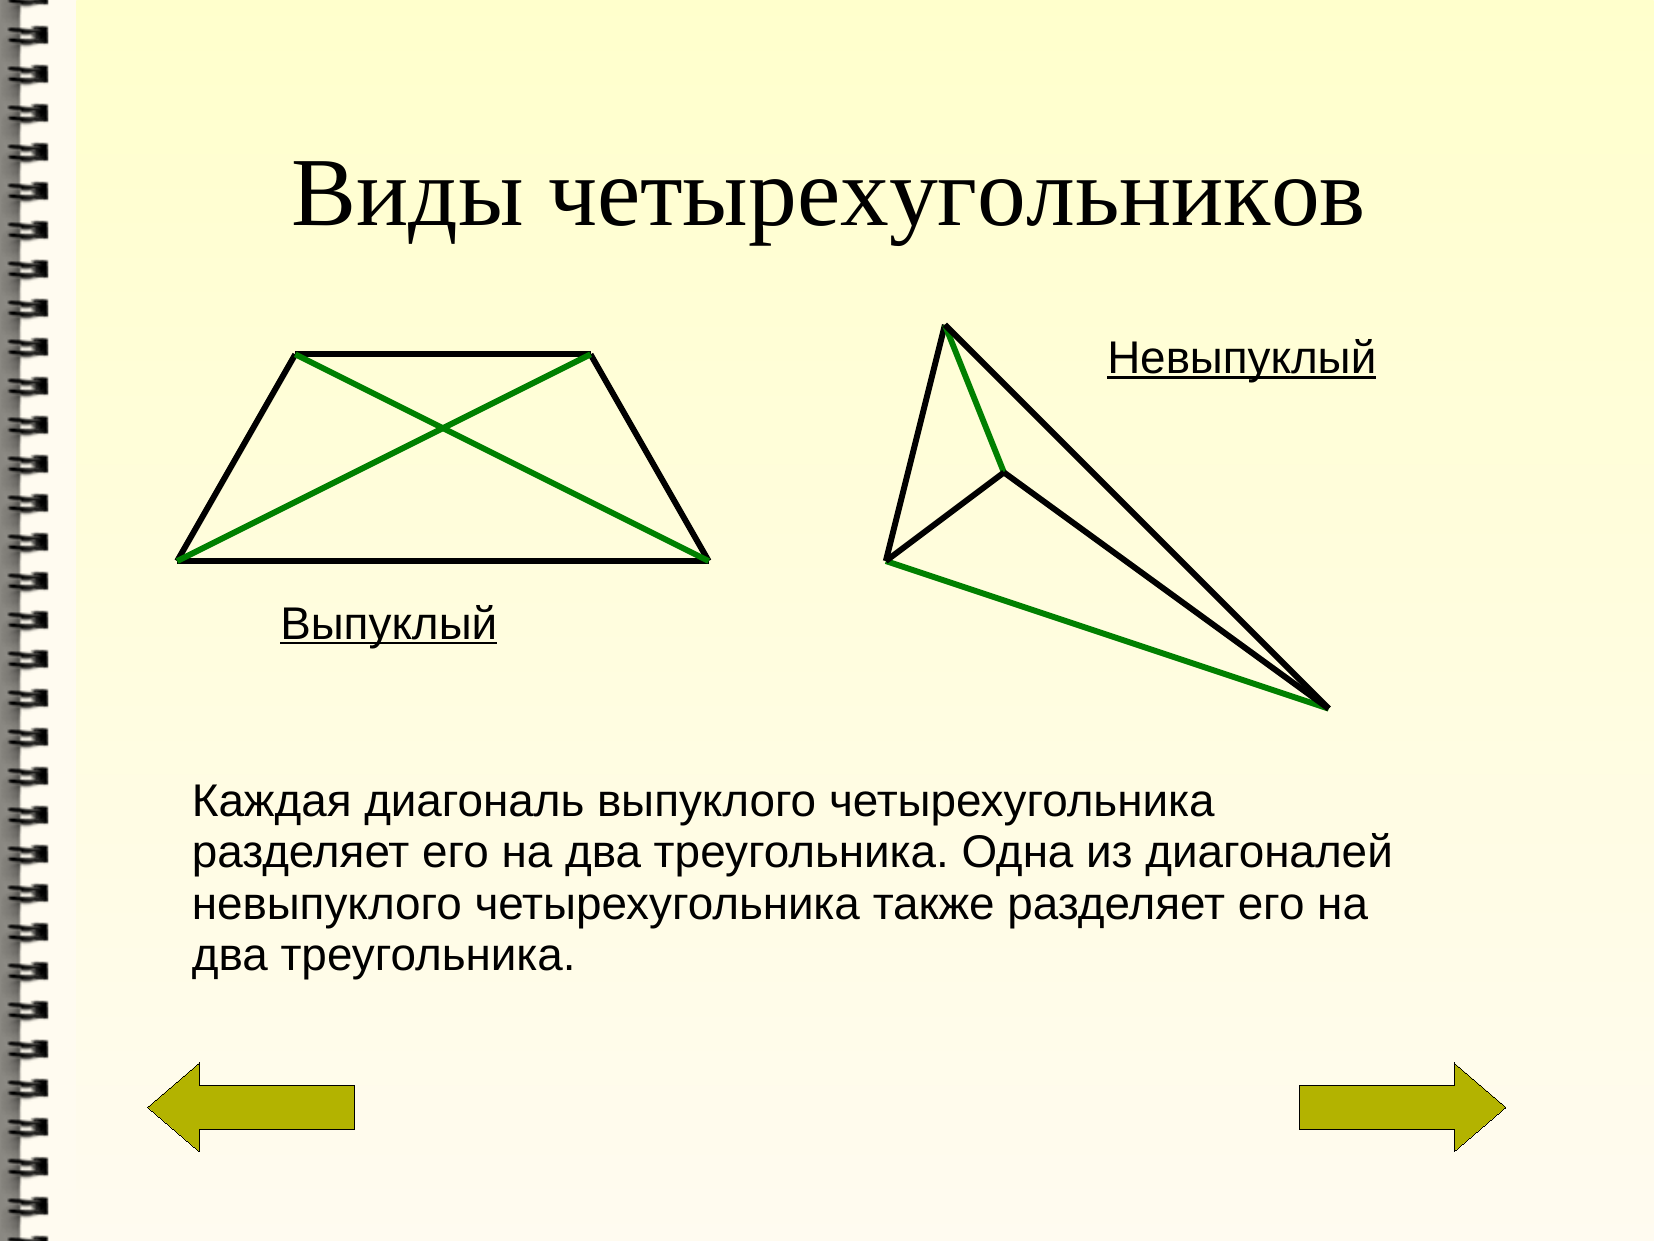

# Виды четырехугольников
Невыпуклый
Выпуклый
Каждая диагональ выпуклого четырехугольника разделяет его на два треугольника. Одна из диагоналей невыпуклого четырехугольника также разделяет его на два треугольника.